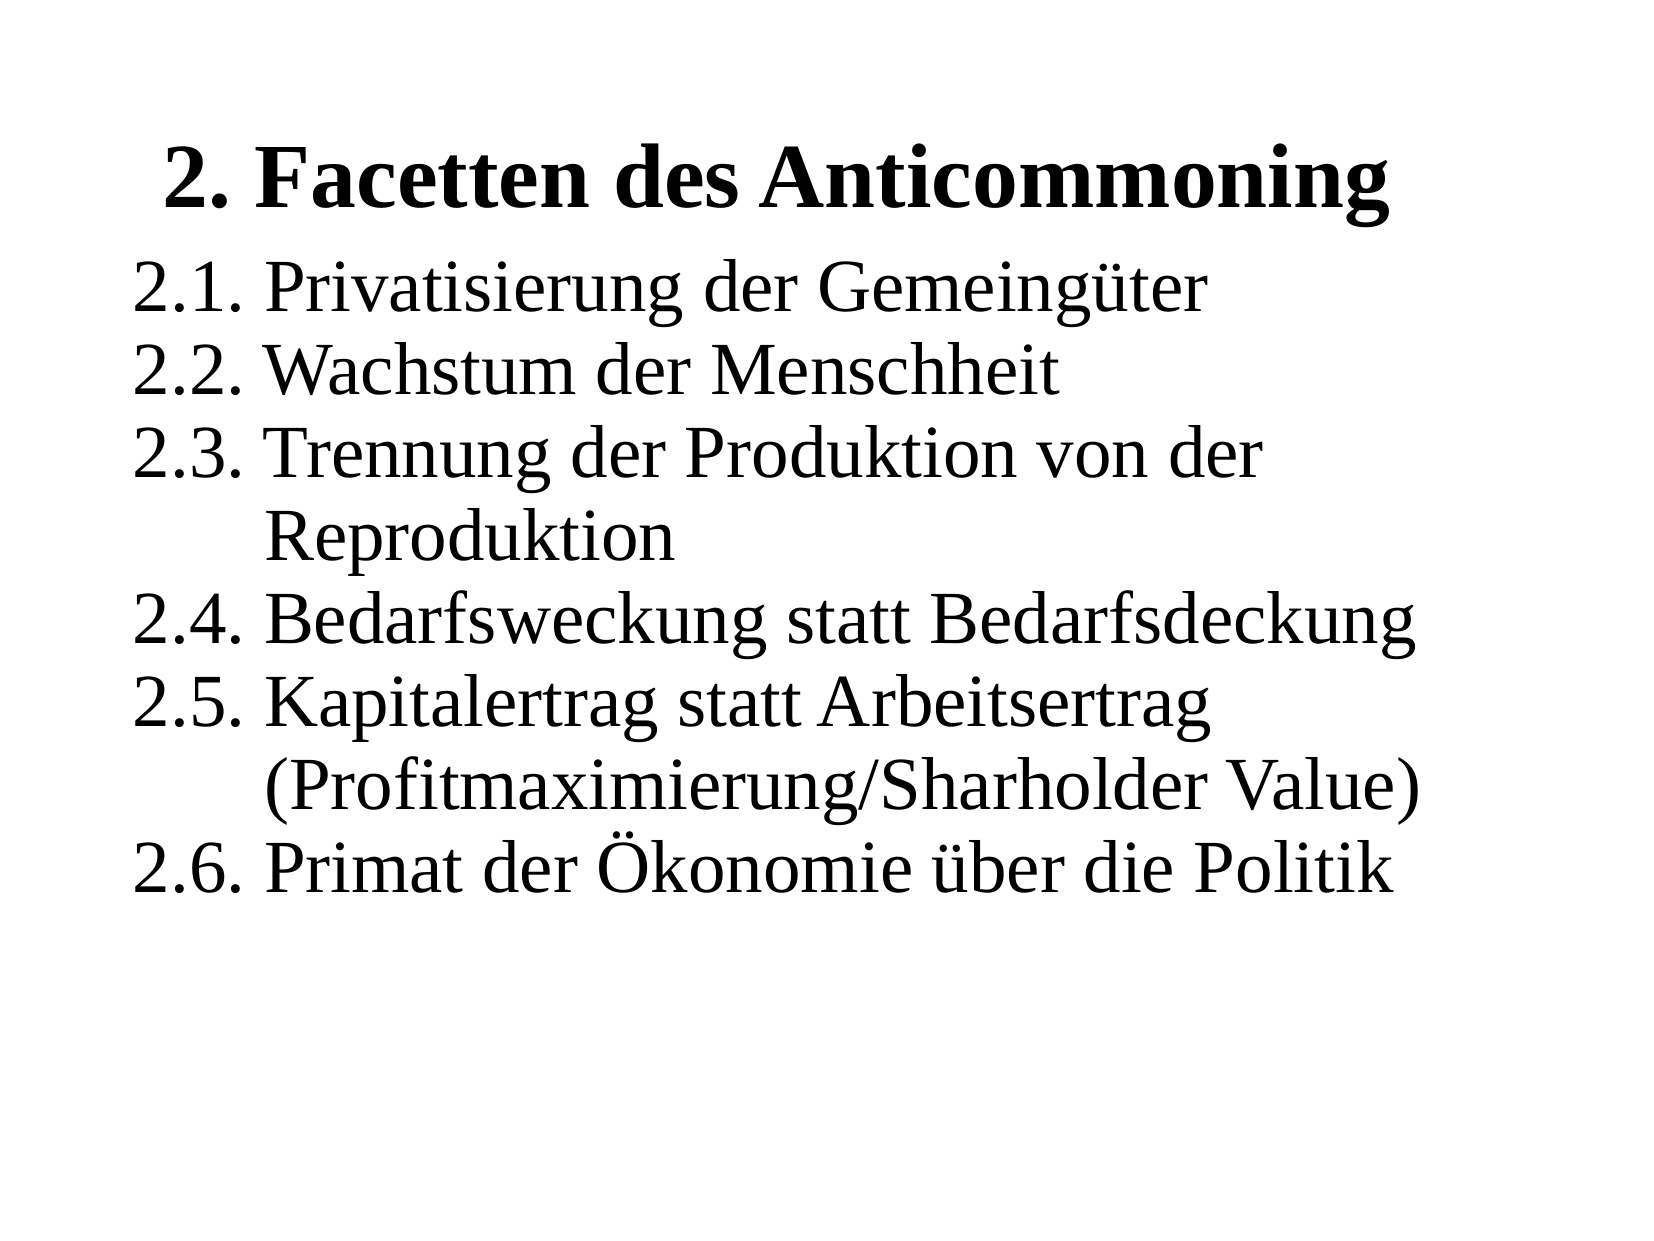

2. Facetten des Anticommoning
2.1. Privatisierung der Gemeingüter
2.2. Wachstum der Menschheit
2.3. Trennung der Produktion von der
 Reproduktion
2.4. Bedarfsweckung statt Bedarfsdeckung
2.5. Kapitalertrag statt Arbeitsertrag
 (Profitmaximierung/Sharholder Value)
2.6. Primat der Ökonomie über die Politik